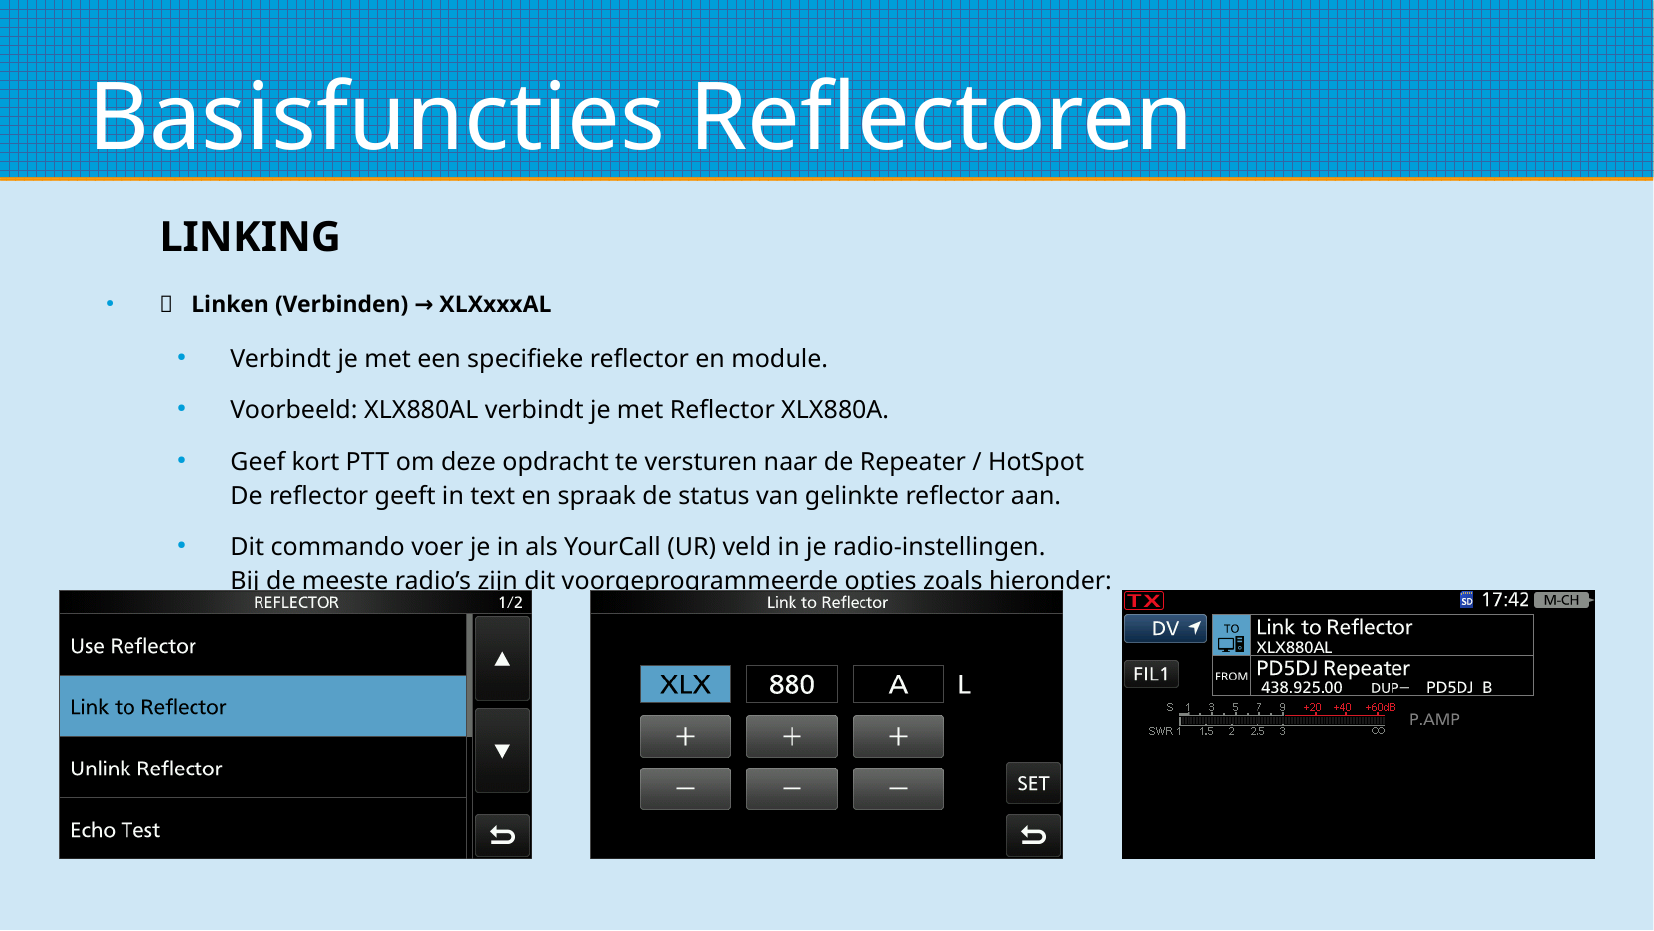

# Basisfuncties Reflectoren
LINKING
🔗 Linken (Verbinden) → XLXxxxAL
Verbindt je met een specifieke reflector en module.
Voorbeeld: XLX880AL verbindt je met Reflector XLX880A.
Geef kort PTT om deze opdracht te versturen naar de Repeater / HotSpot
De reflector geeft in text en spraak de status van gelinkte reflector aan.
Dit commando voer je in als YourCall (UR) veld in je radio-instellingen.
Bij de meeste radio’s zijn dit voorgeprogrammeerde opties zoals hieronder: